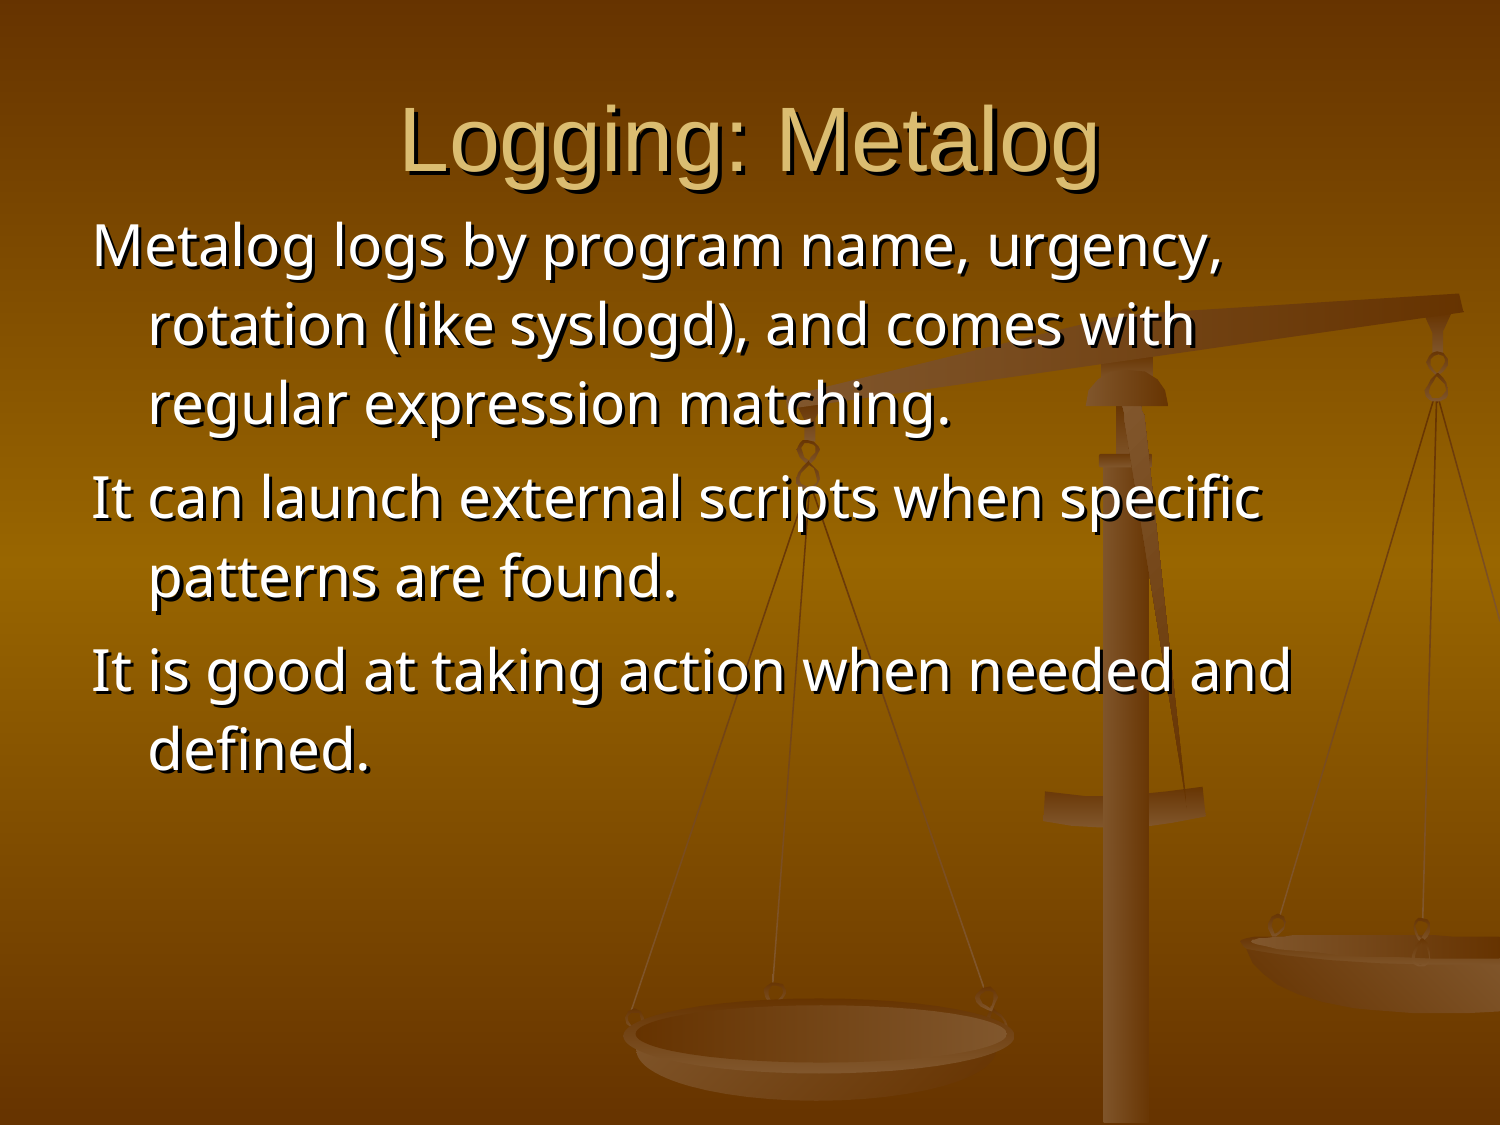

# Logging: Metalog
Metalog logs by program name, urgency, rotation (like syslogd), and comes with regular expression matching.
It can launch external scripts when specific patterns are found.
It is good at taking action when needed and defined.